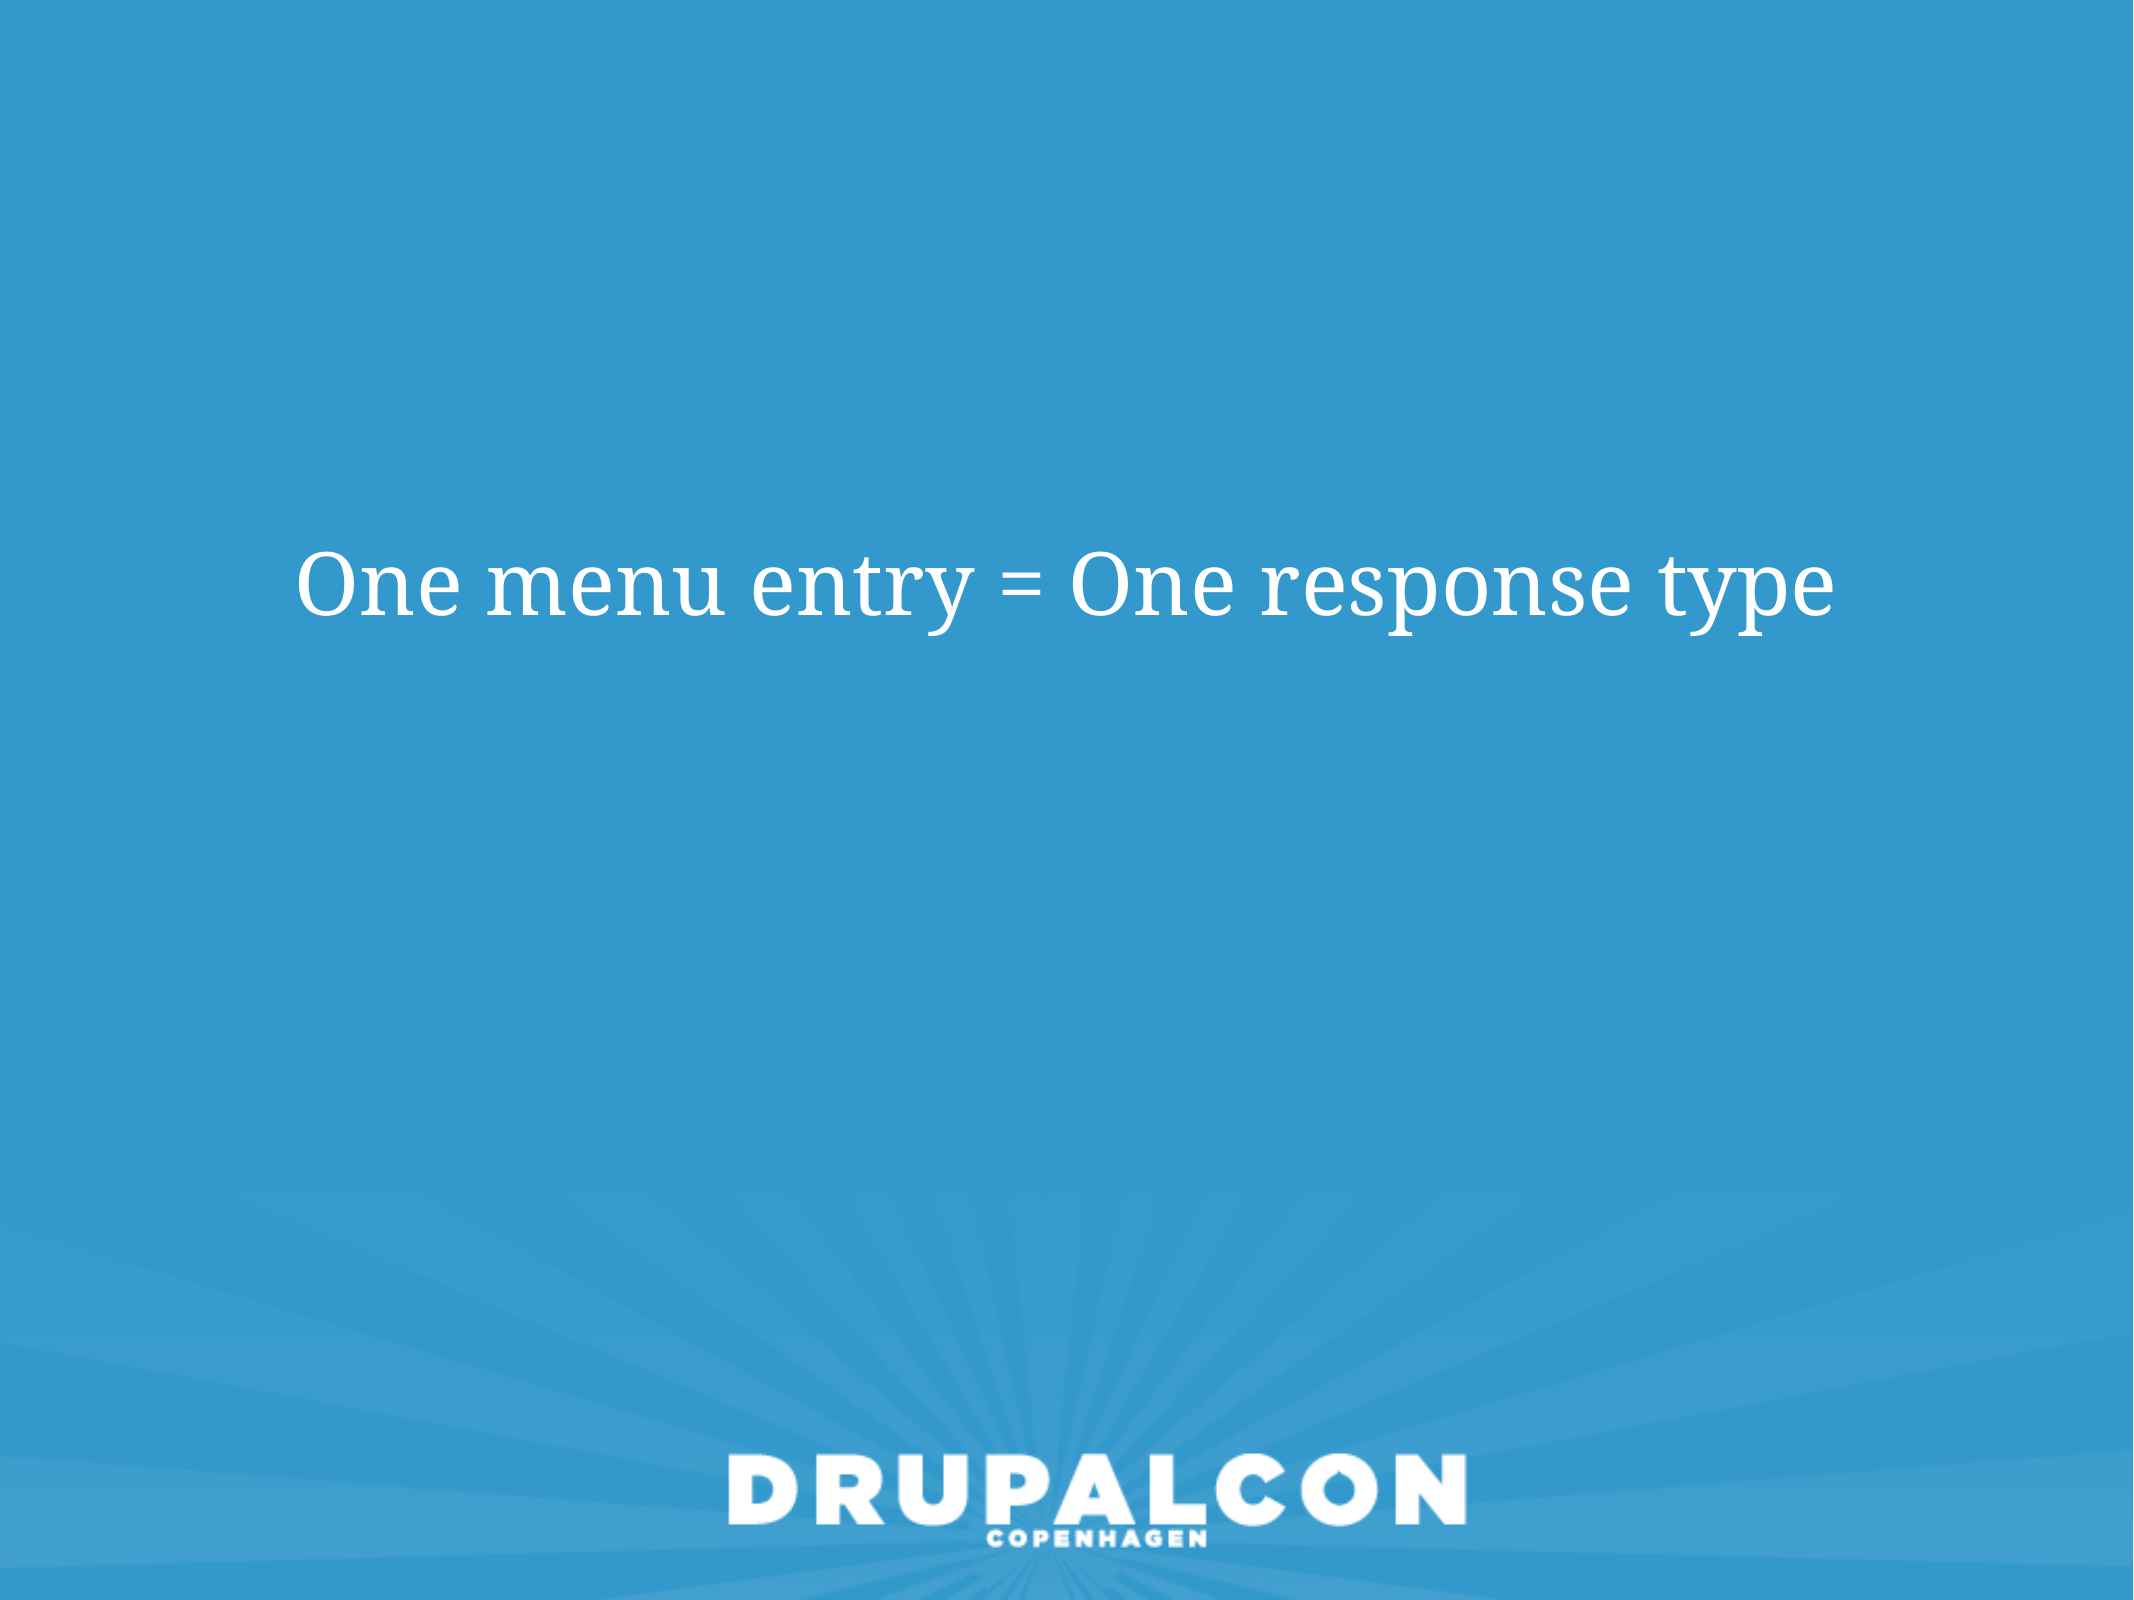

# One menu entry = One response type